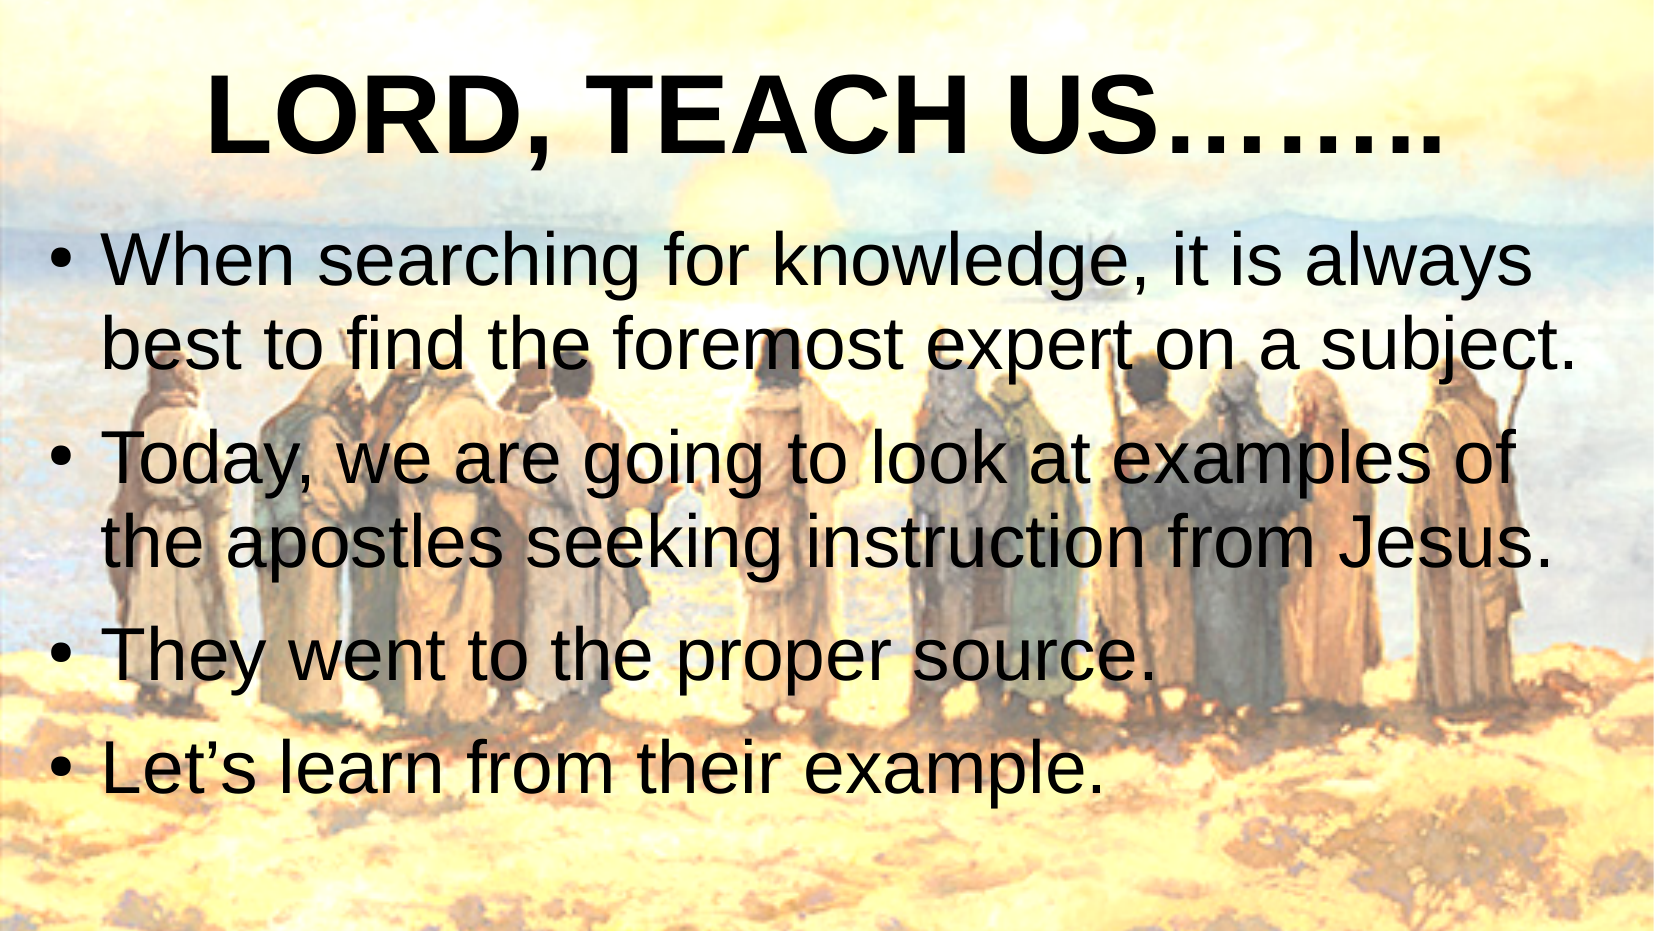

# LORD, TEACH US……..
When searching for knowledge, it is always best to find the foremost expert on a subject.
Today, we are going to look at examples of the apostles seeking instruction from Jesus.
They went to the proper source.
Let’s learn from their example.